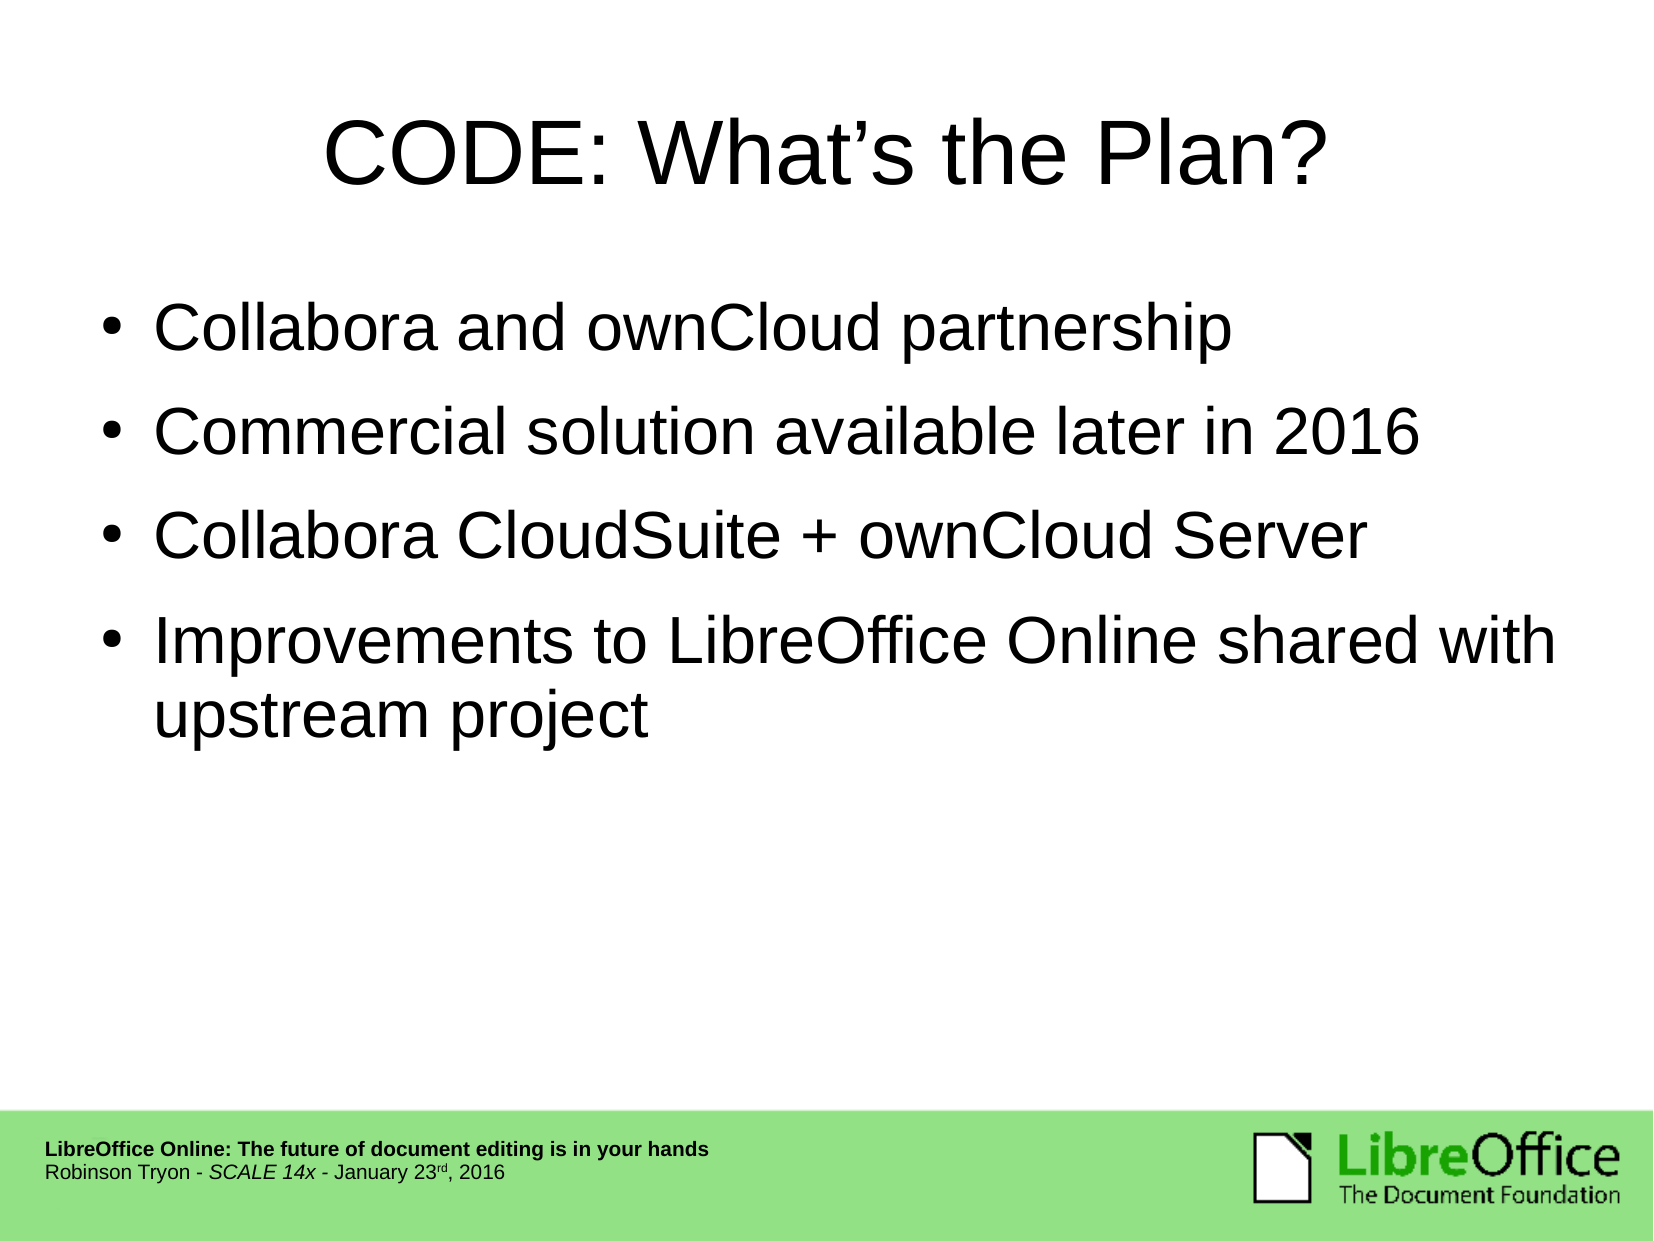

# CODE: What’s the Plan?
Collabora and ownCloud partnership
Commercial solution available later in 2016
Collabora CloudSuite + ownCloud Server
Improvements to LibreOffice Online shared with upstream project